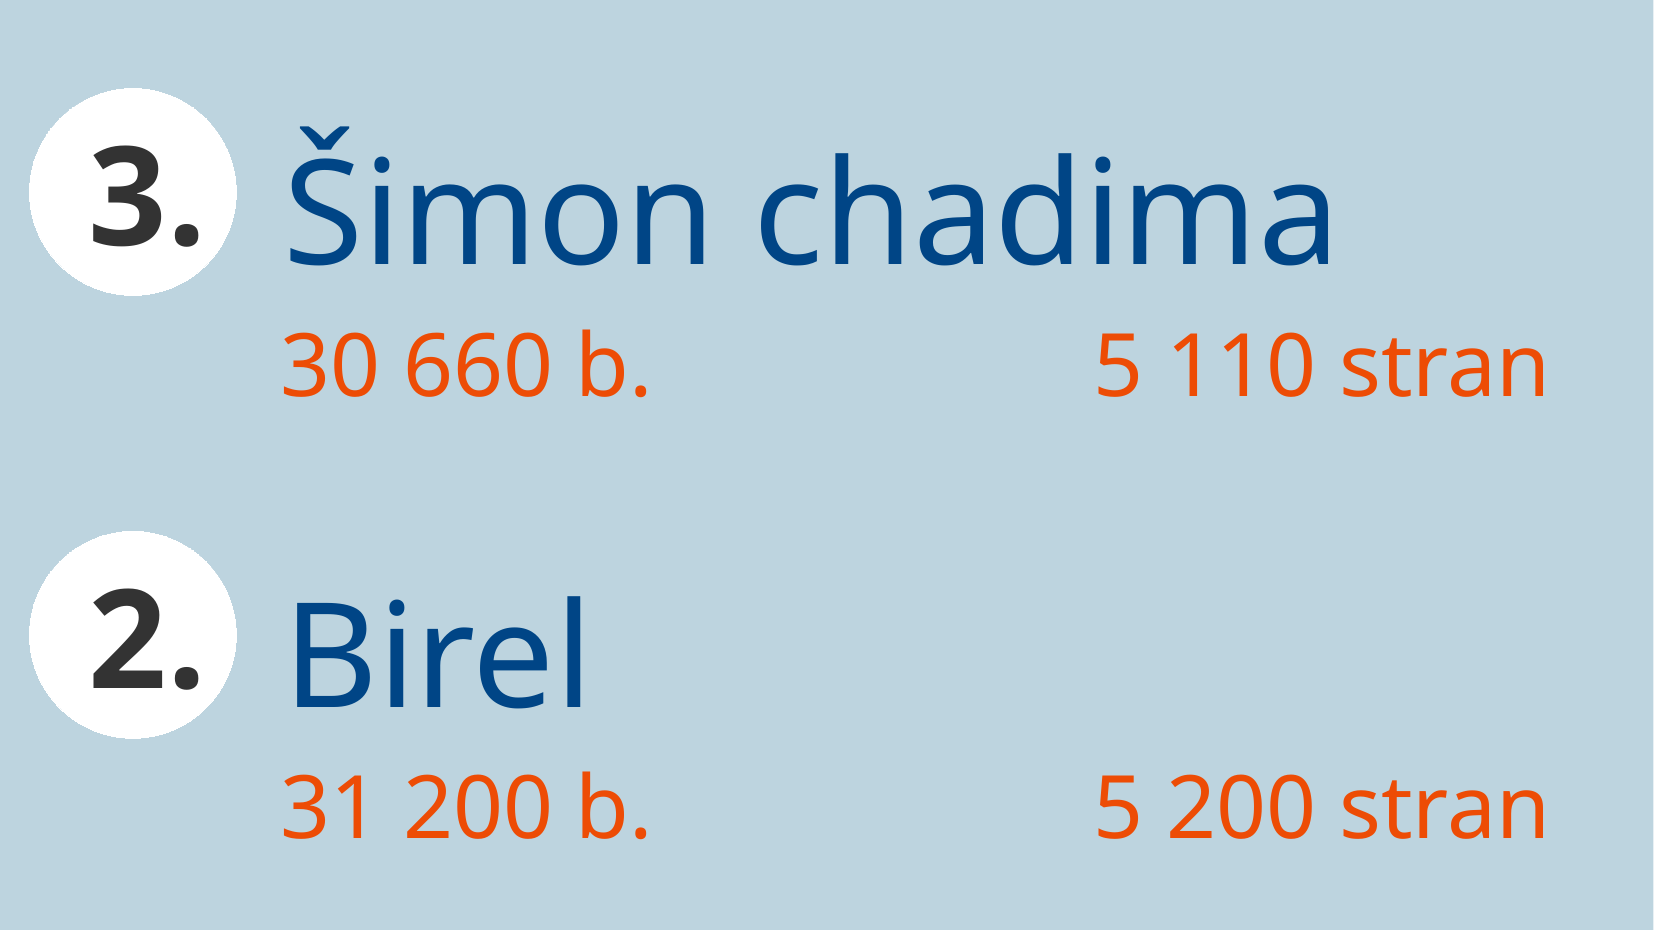

3.
# Šimon chadima
30 660 b.
5 110 stran
2.
Birel
31 200 b.
5 200 stran